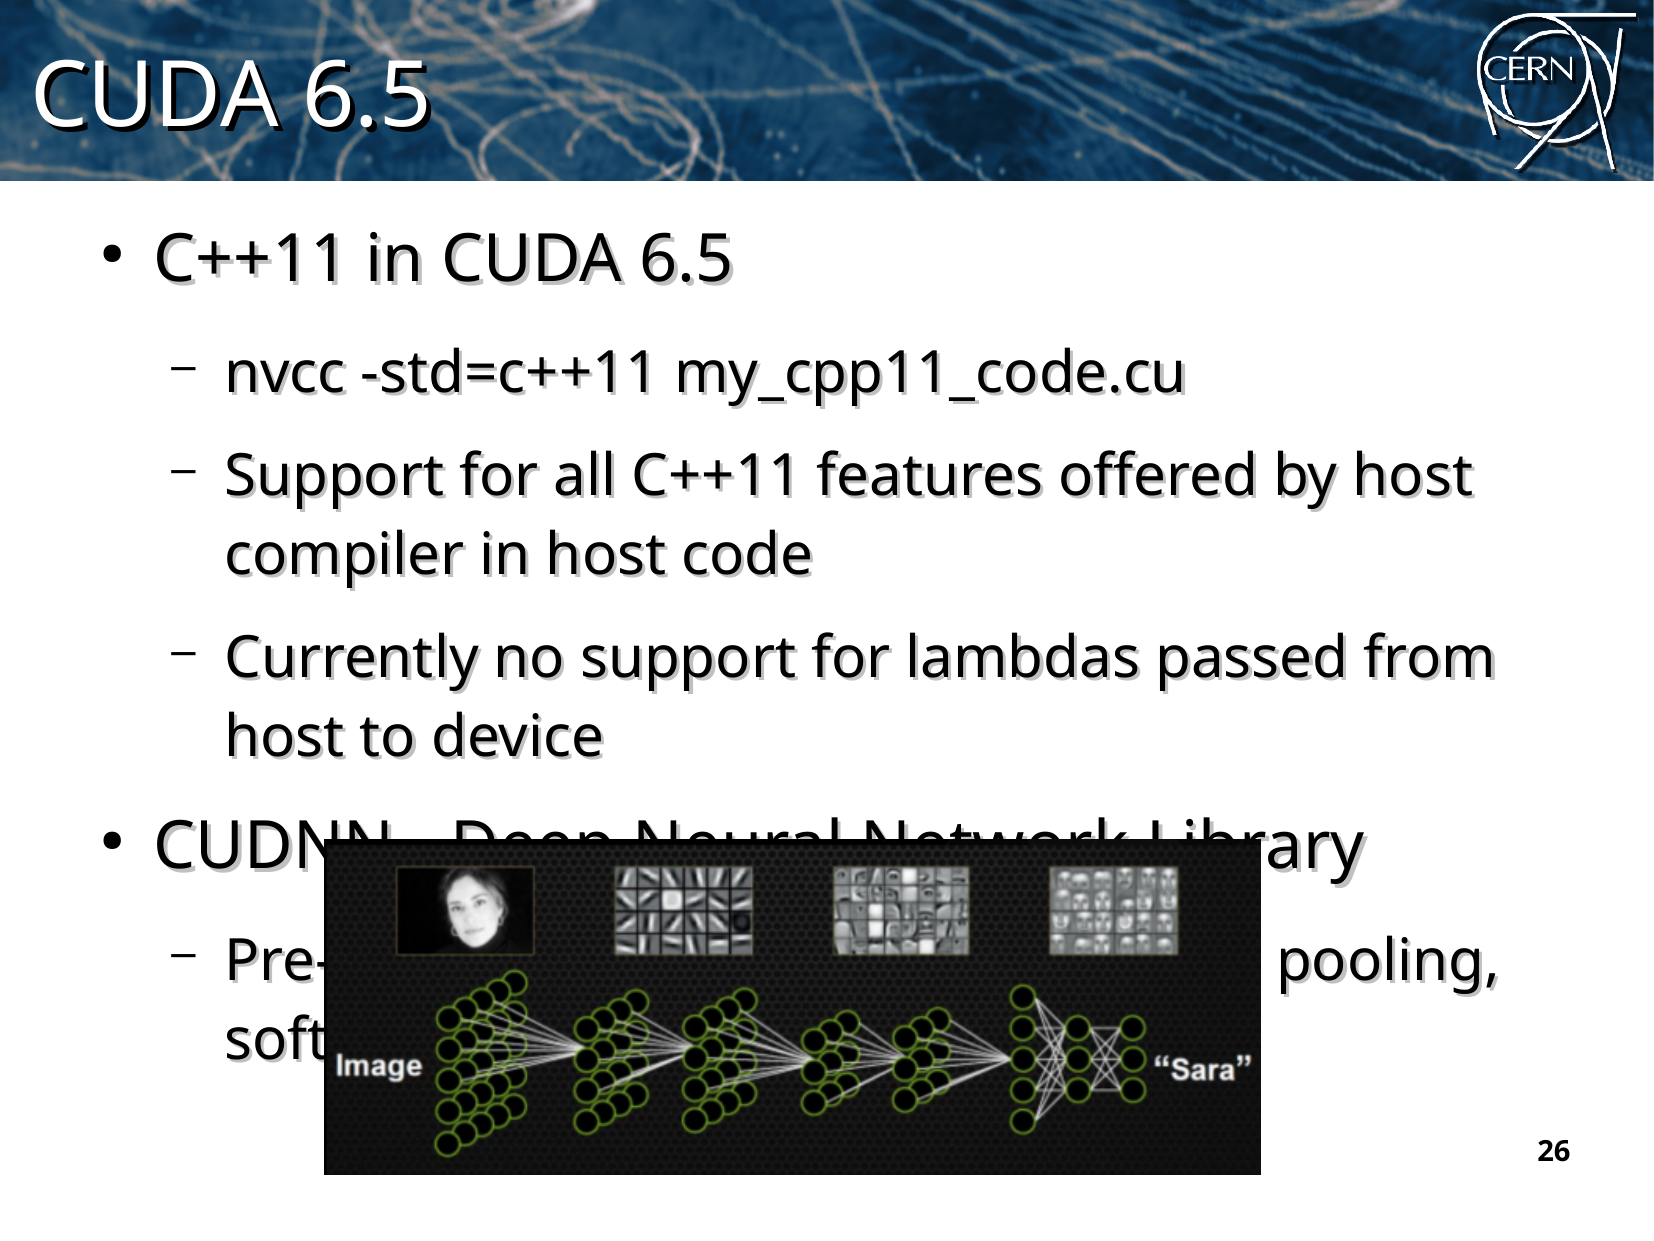

# CUDA 6.5
C++11 in CUDA 6.5
nvcc -std=c++11 my_cpp11_code.cu
Support for all C++11 features offered by host compiler in host code
Currently no support for lambdas passed from host to device
CUDNN - Deep Neural Network Library
Pre-packaged kernels for convolution, pooling, softmax
26